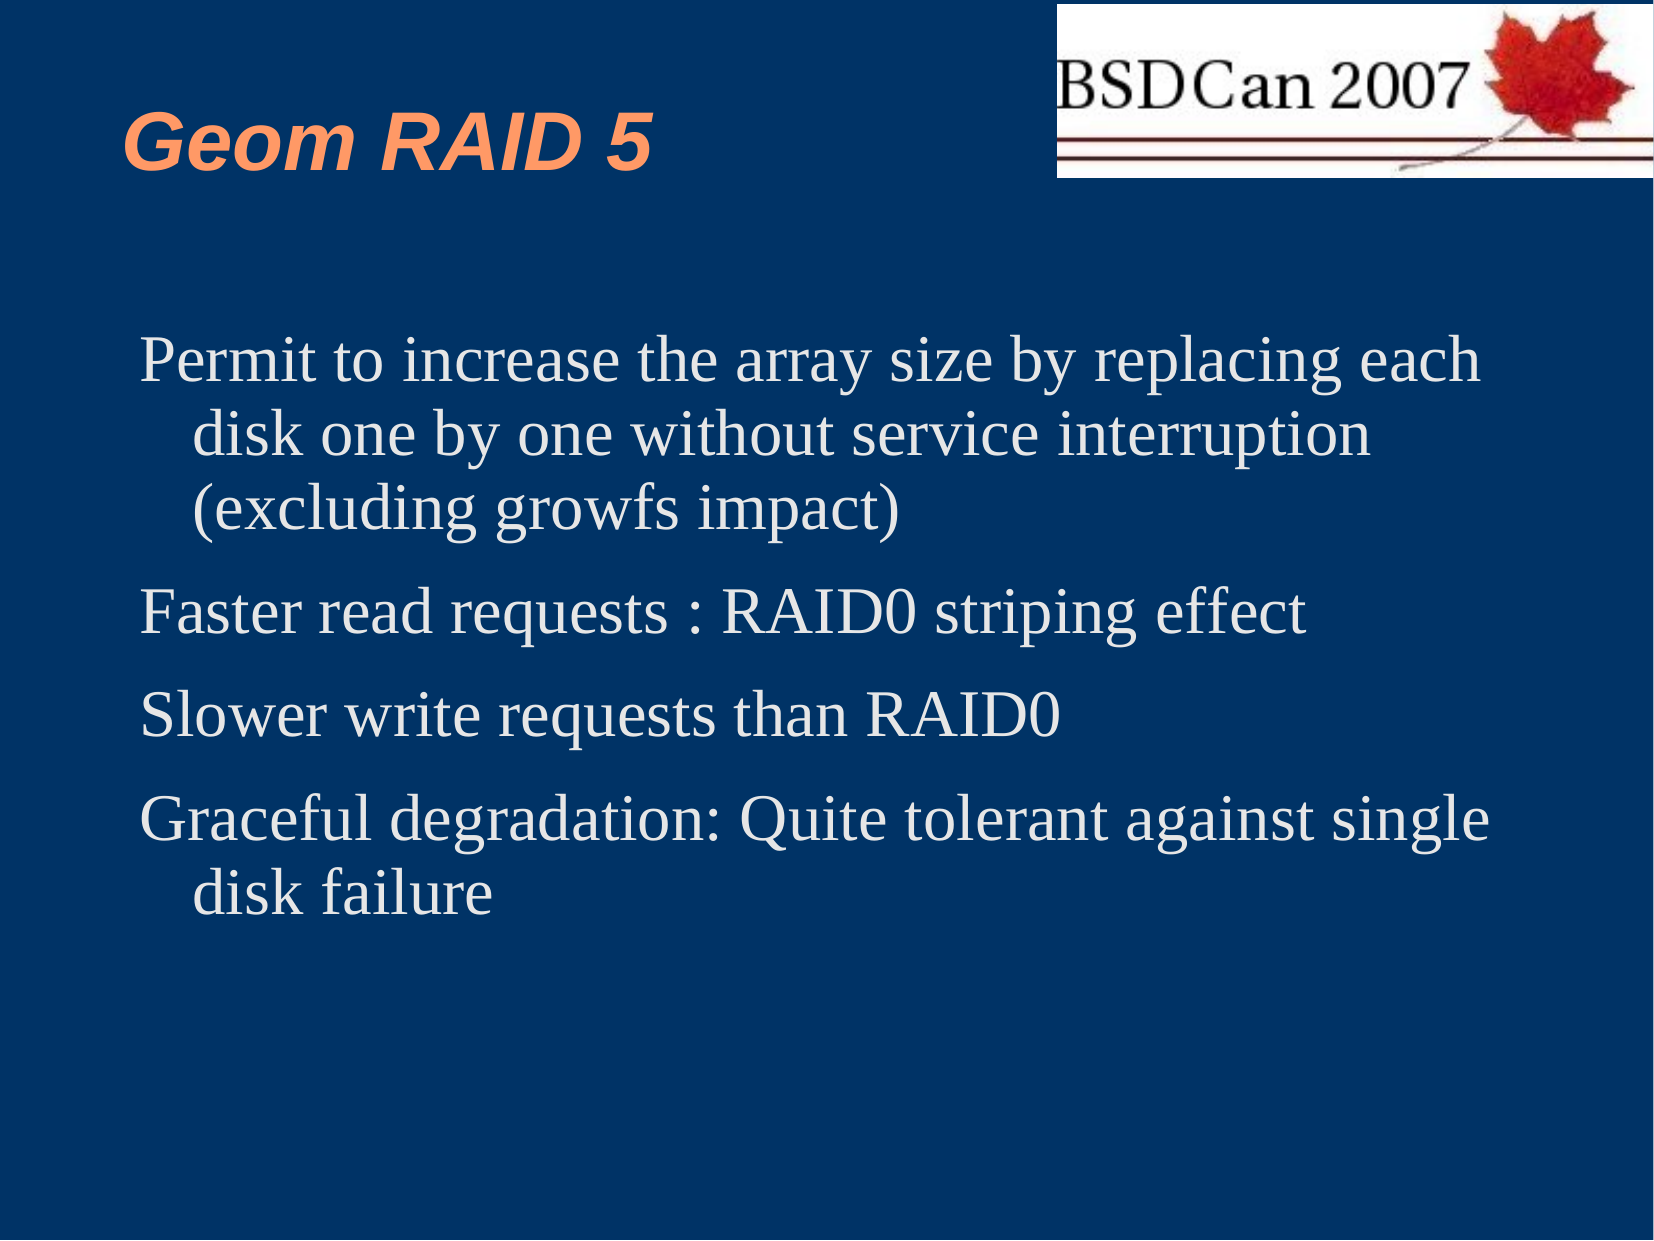

# Geom RAID 5
Permit to increase the array size by replacing each disk one by one without service interruption (excluding growfs impact)
Faster read requests : RAID0 striping effect
Slower write requests than RAID0
Graceful degradation: Quite tolerant against single disk failure